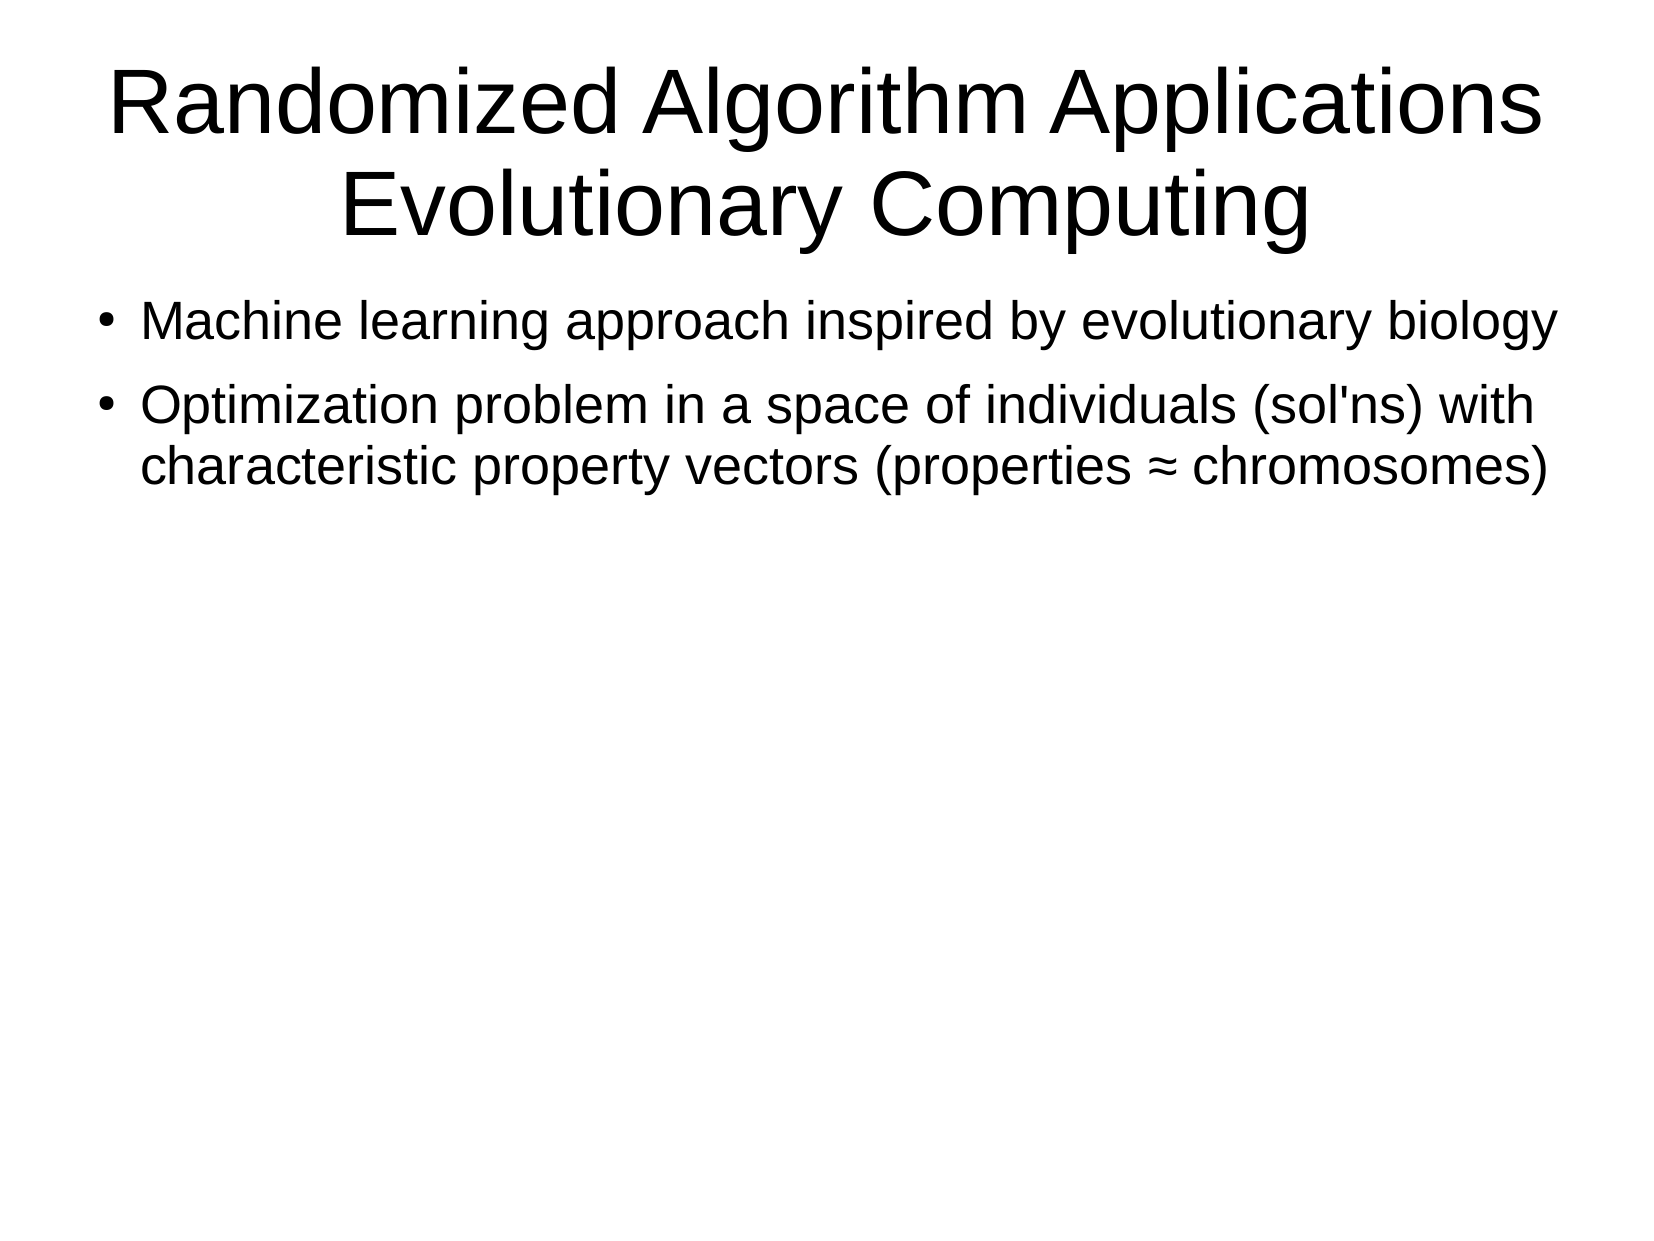

# Randomized Algorithm Applications Evolutionary Computing
Machine learning approach inspired by evolutionary biology
Optimization problem in a space of individuals (sol'ns) with characteristic property vectors (properties ≈ chromosomes)